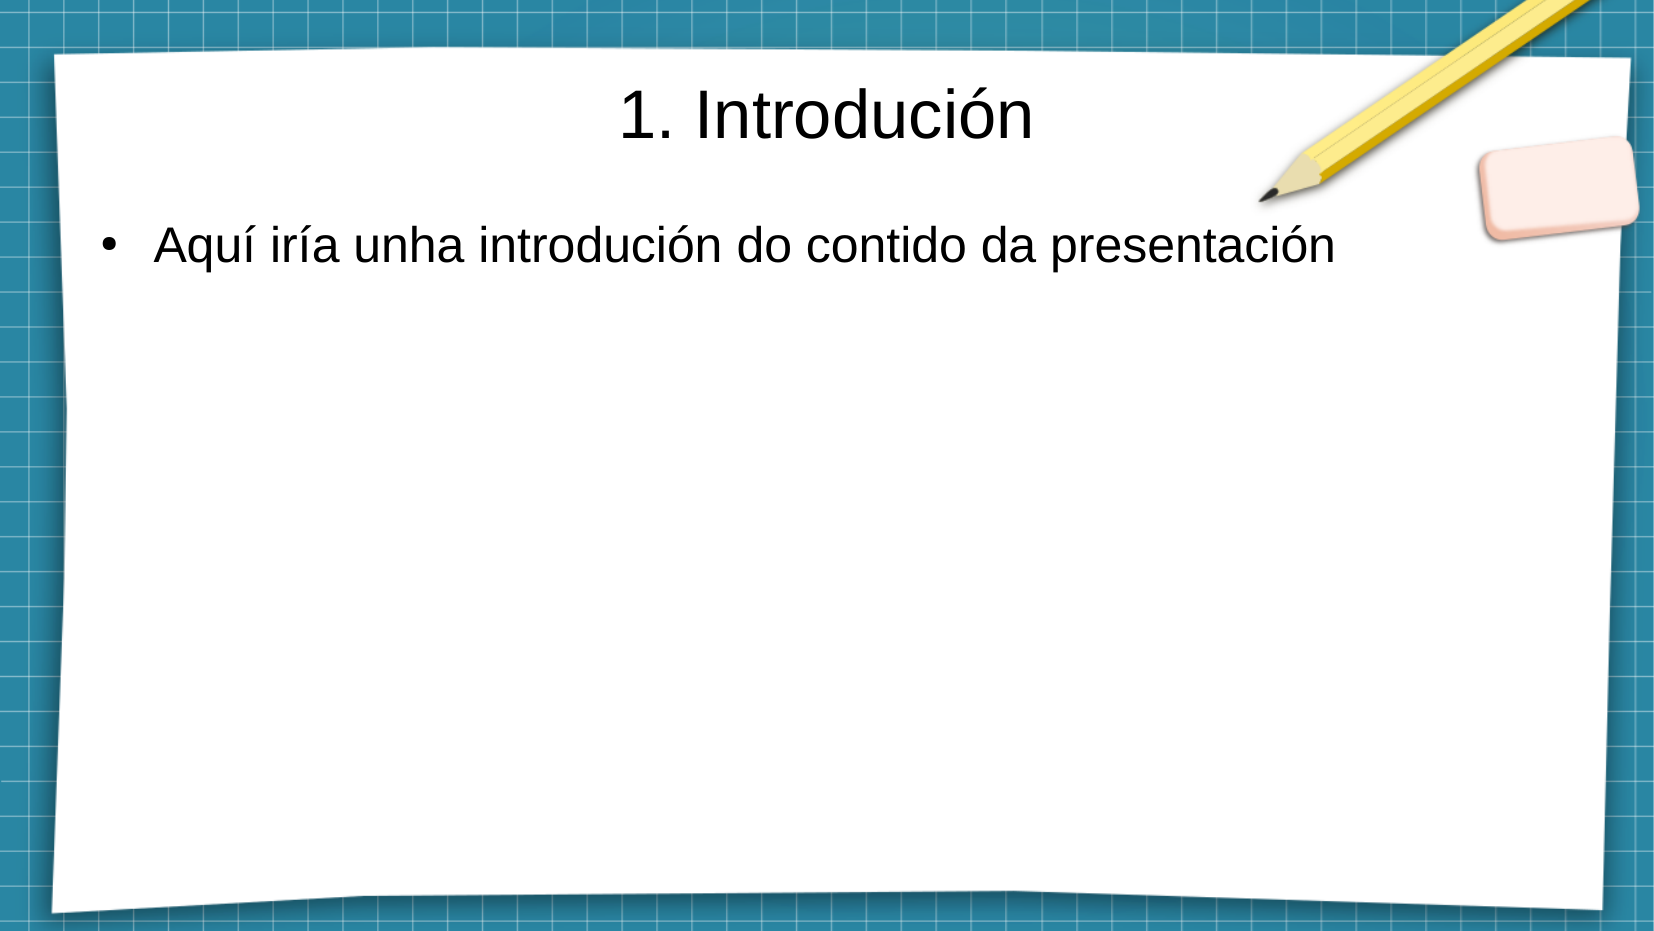

# 1. Introdución
Aquí iría unha introdución do contido da presentación